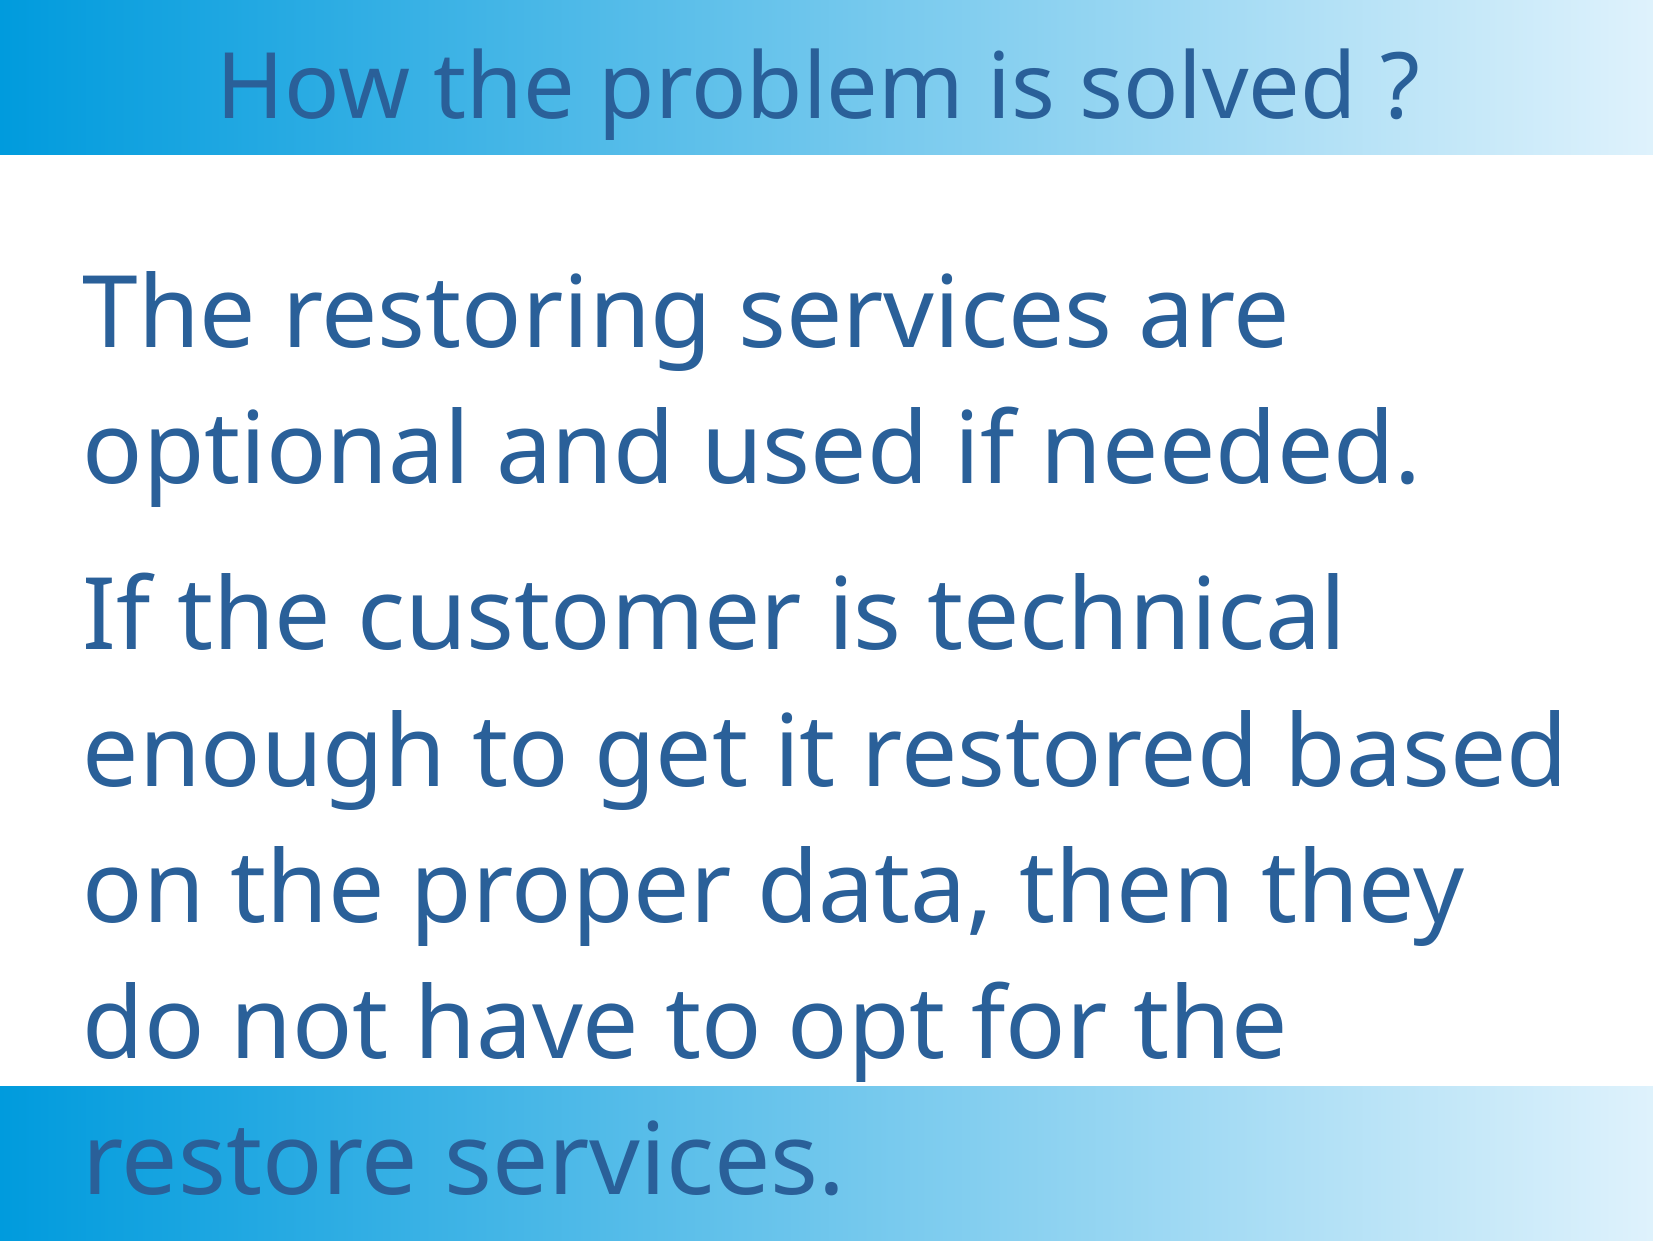

# How the problem is solved ?
The restoring services are optional and used if needed.
If the customer is technical enough to get it restored based on the proper data, then they do not have to opt for the restore services.